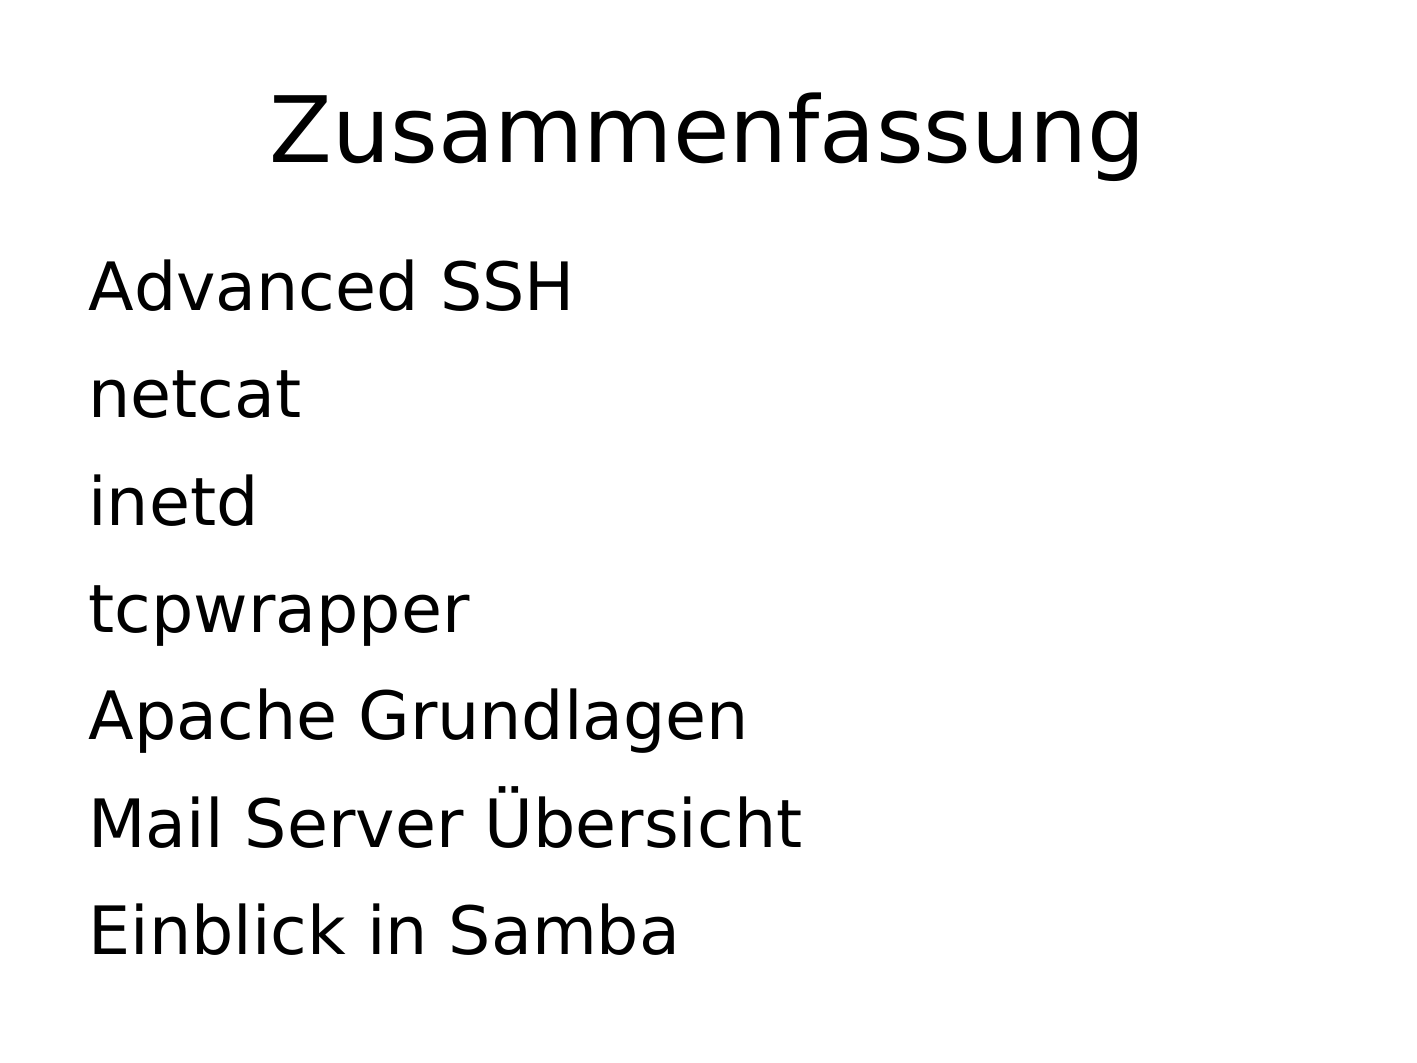

# Zusammenfassung
Advanced SSH
netcat
inetd
tcpwrapper
Apache Grundlagen
Mail Server Übersicht
Einblick in Samba